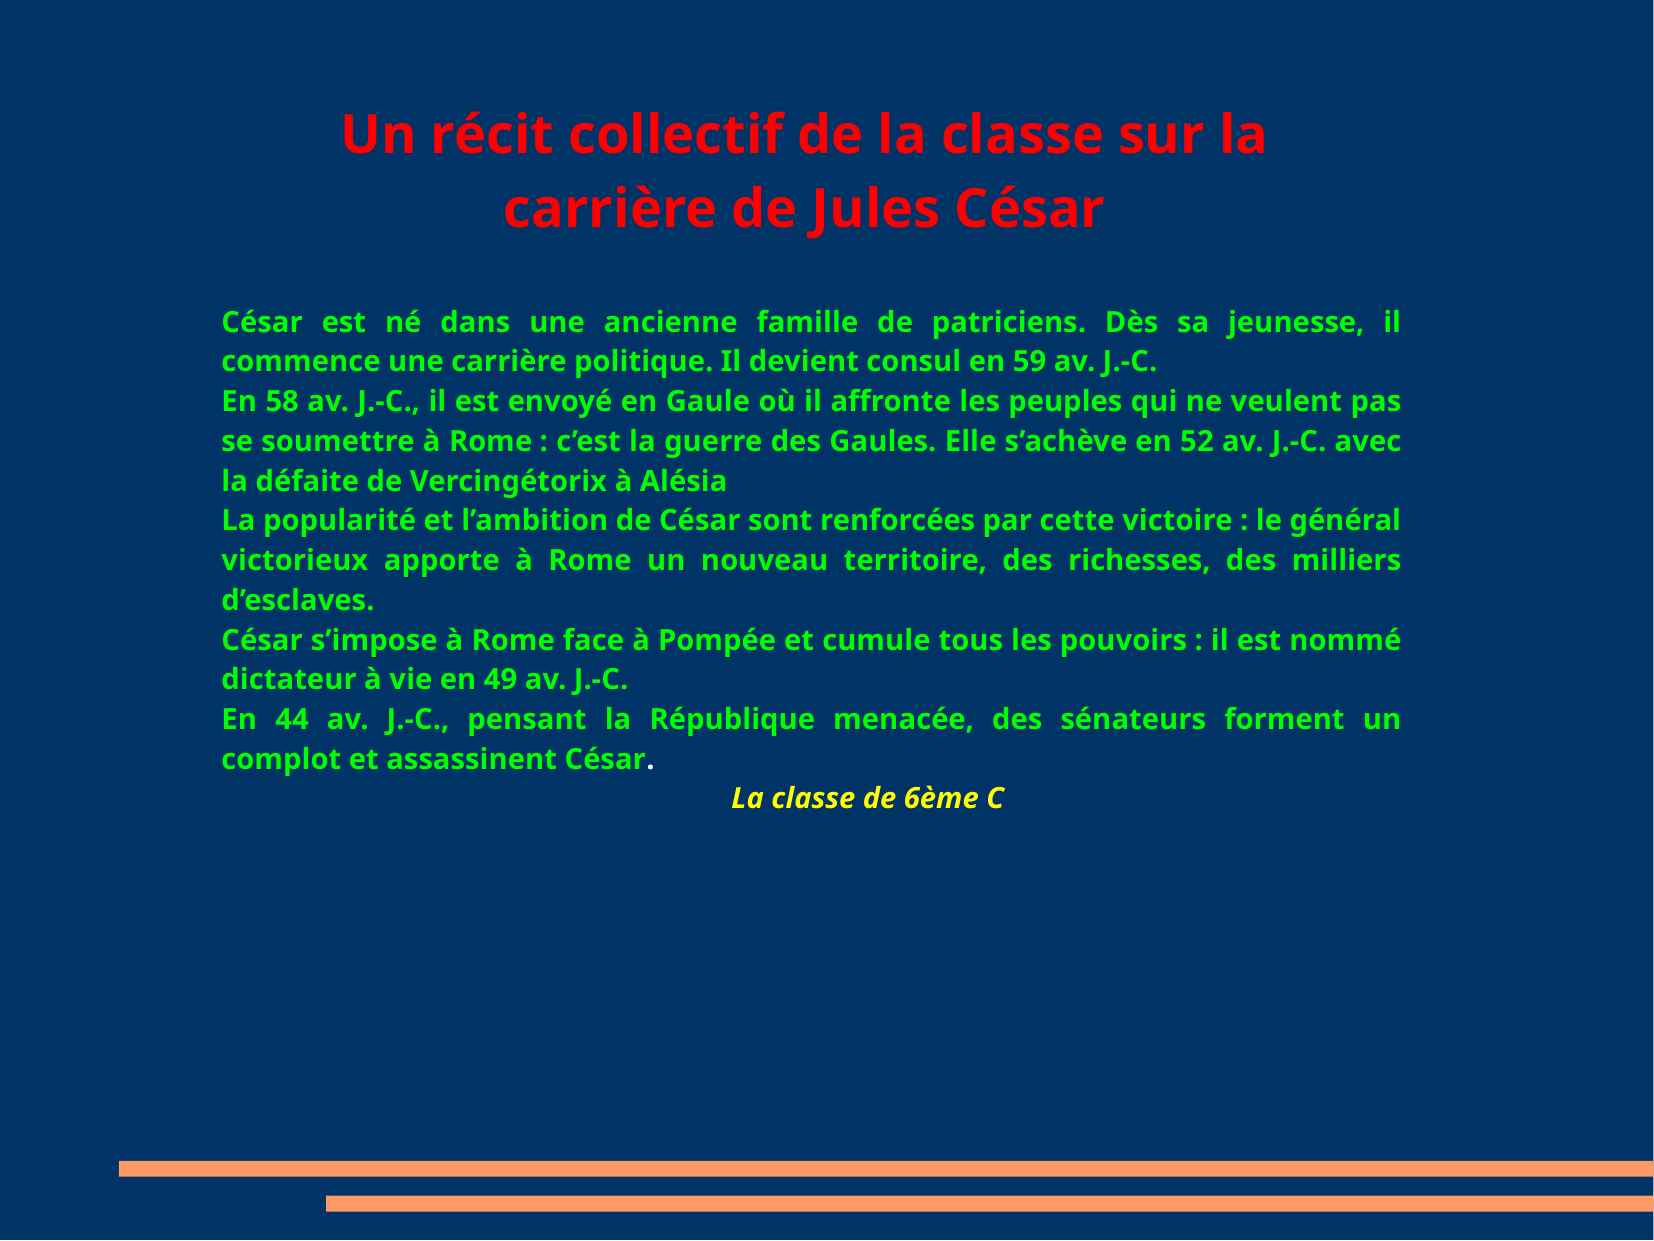

Un récit collectif de la classe sur la carrière de Jules César
César est né dans une ancienne famille de patriciens. Dès sa jeunesse, il commence une carrière politique. Il devient consul en 59 av. J.-C.
En 58 av. J.-C., il est envoyé en Gaule où il affronte les peuples qui ne veulent pas se soumettre à Rome : c’est la guerre des Gaules. Elle s’achève en 52 av. J.-C. avec la défaite de Vercingétorix à Alésia
La popularité et l’ambition de César sont renforcées par cette victoire : le général victorieux apporte à Rome un nouveau territoire, des richesses, des milliers d’esclaves.
César s’impose à Rome face à Pompée et cumule tous les pouvoirs : il est nommé dictateur à vie en 49 av. J.-C.
En 44 av. J.-C., pensant la République menacée, des sénateurs forment un complot et assassinent César.
 La classe de 6ème C